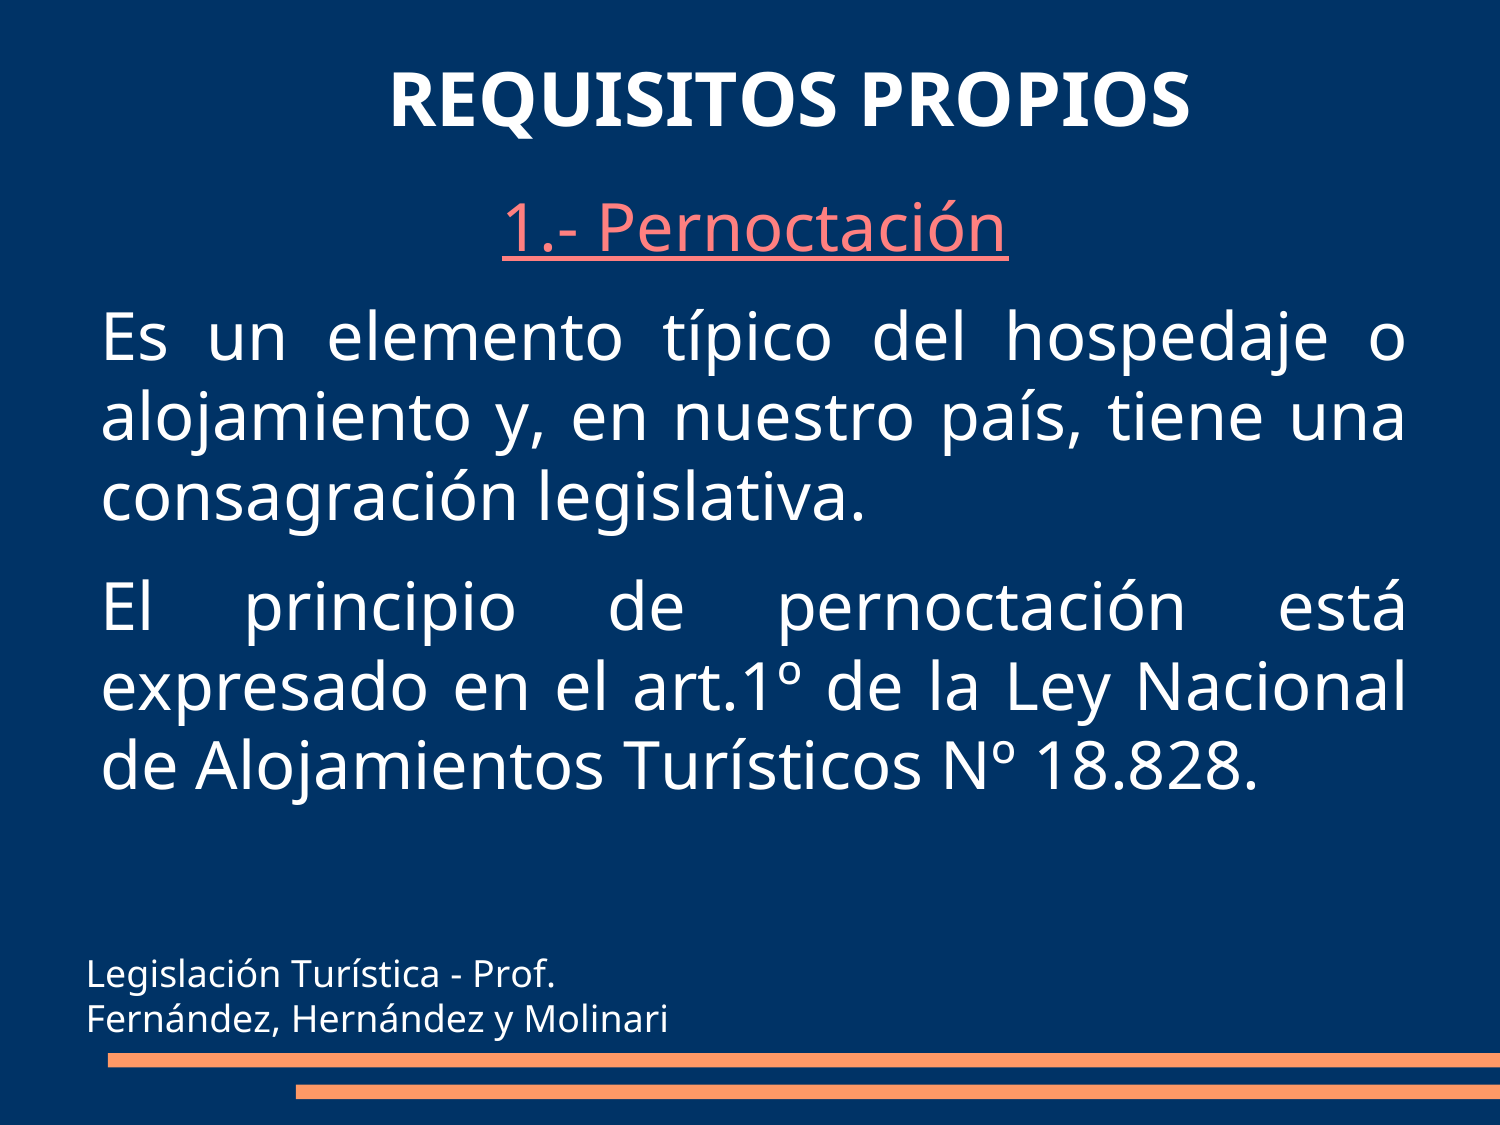

# REQUISITOS PROPIOS
1.- Pernoctación
Es un elemento típico del hospedaje o alojamiento y, en nuestro país, tiene una consagración legislativa.
El principio de pernoctación está expresado en el art.1º de la Ley Nacional de Alojamientos Turísticos Nº 18.828.
Legislación Turística - Prof. Fernández, Hernández y Molinari